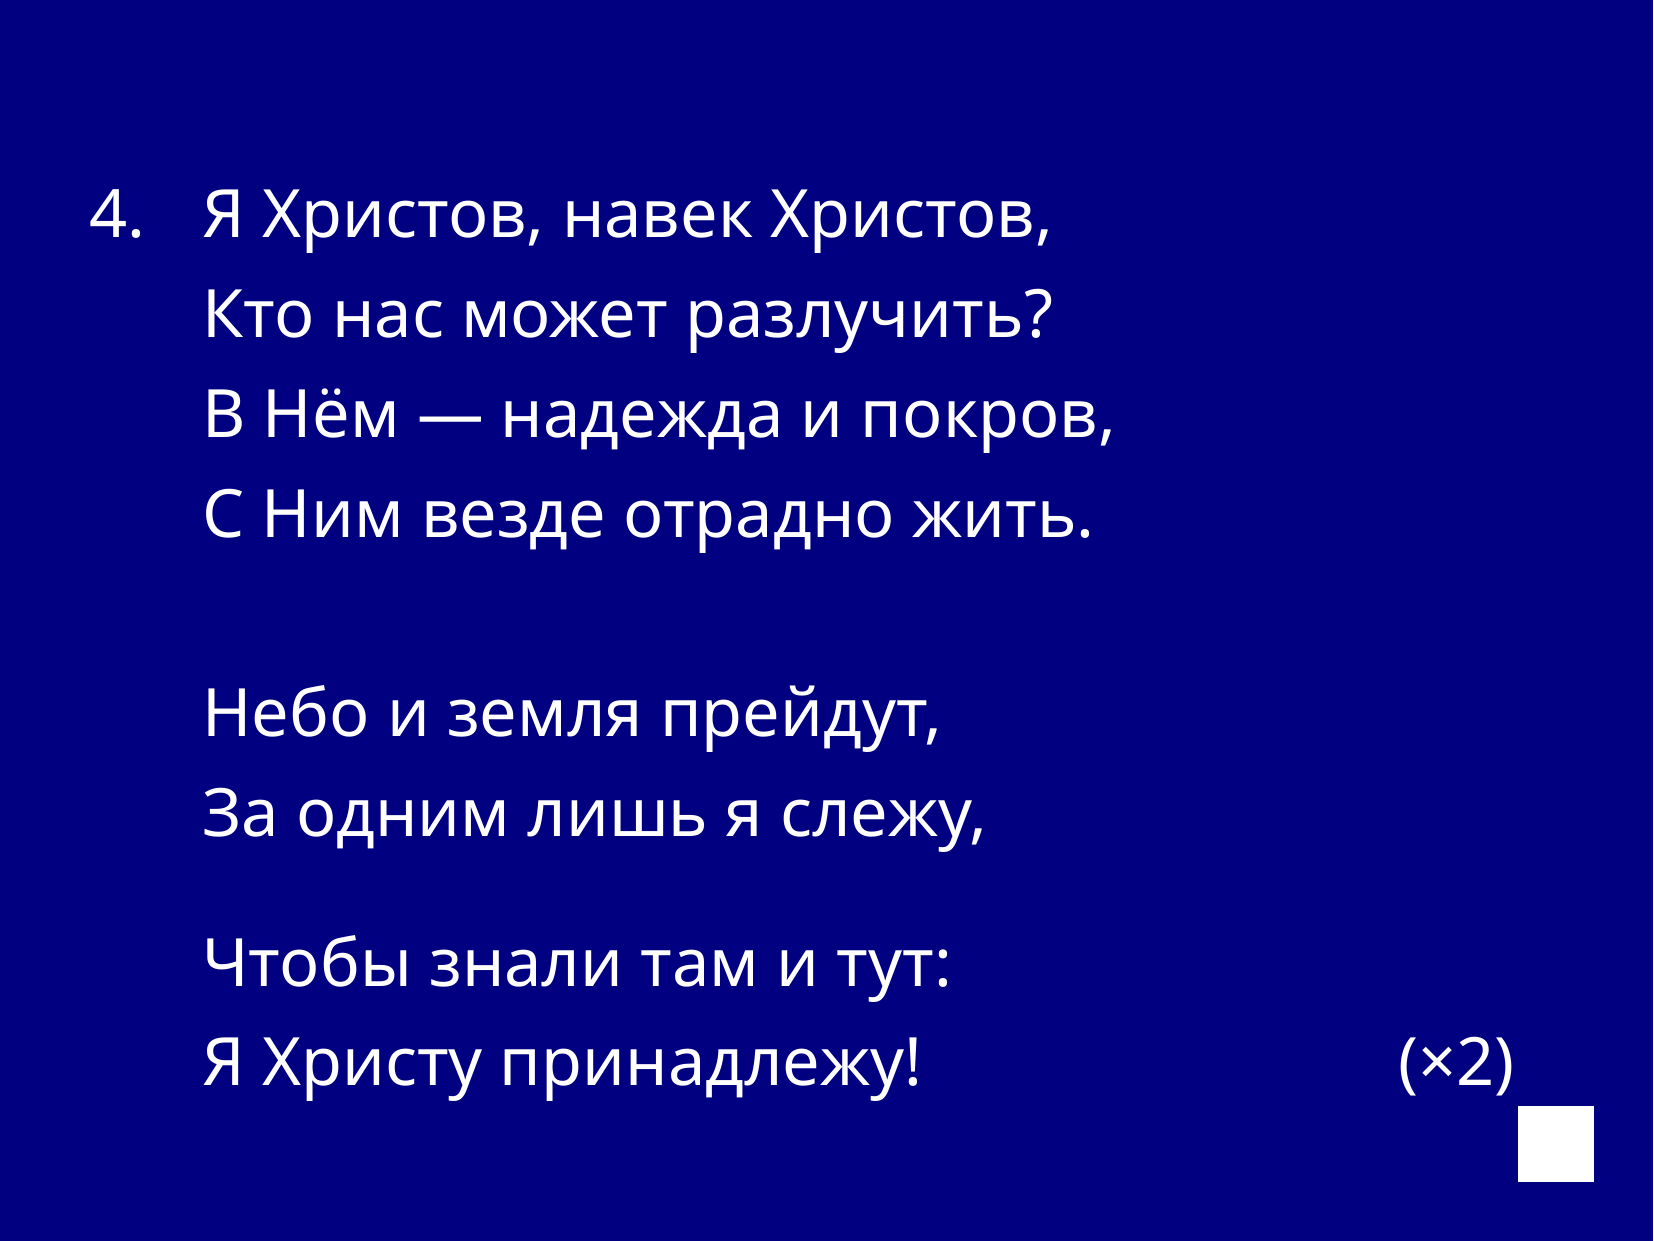

4.	Я Христов, навек Христов,
	Кто нас может разлучить?
	В Нём — надежда и покров,
	С Ним везде отрадно жить.
	Небо и земля прейдут,
	За одним лишь я слежу,
	Чтобы знали там и тут:
	Я Христу принадлежу!	(×2)